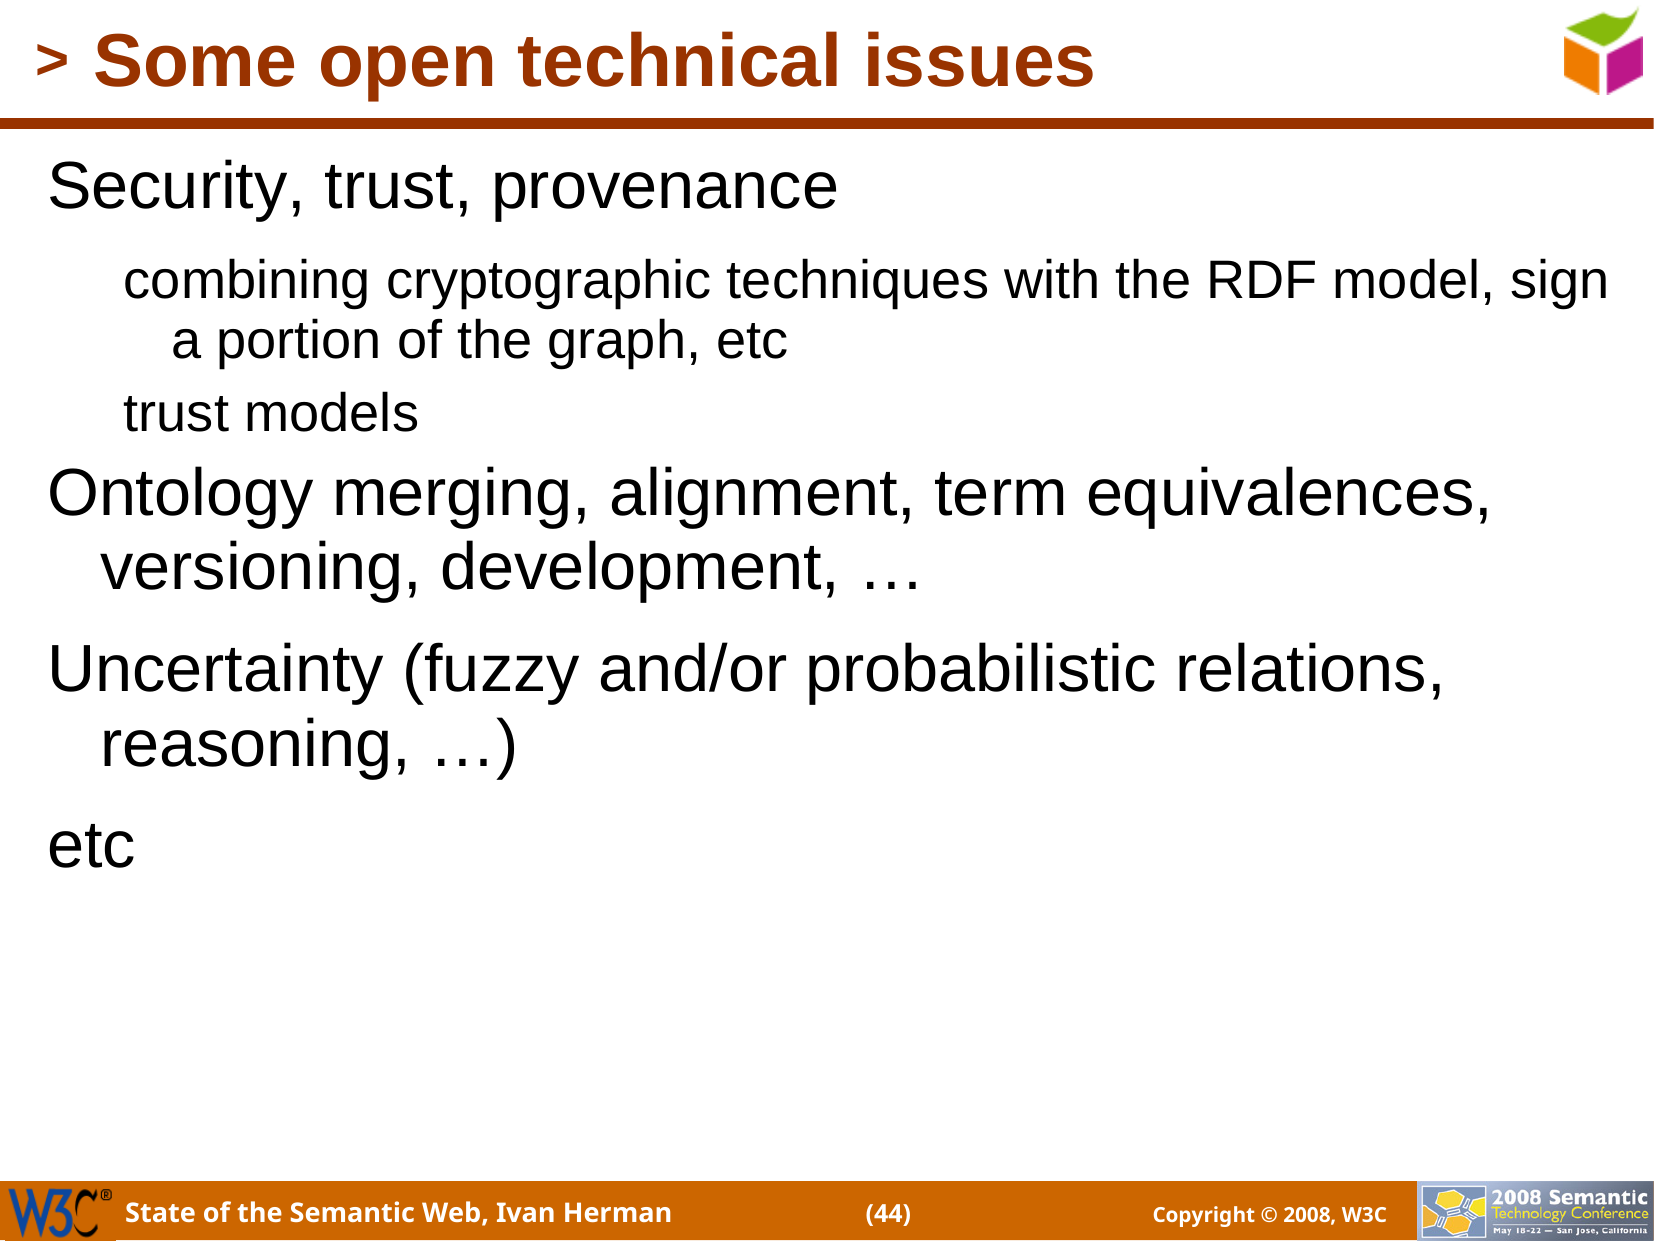

# Some open technical issues
Security, trust, provenance
combining cryptographic techniques with the RDF model, sign a portion of the graph, etc
trust models
Ontology merging, alignment, term equivalences, versioning, development, …
Uncertainty (fuzzy and/or probabilistic relations, reasoning, …)
etc